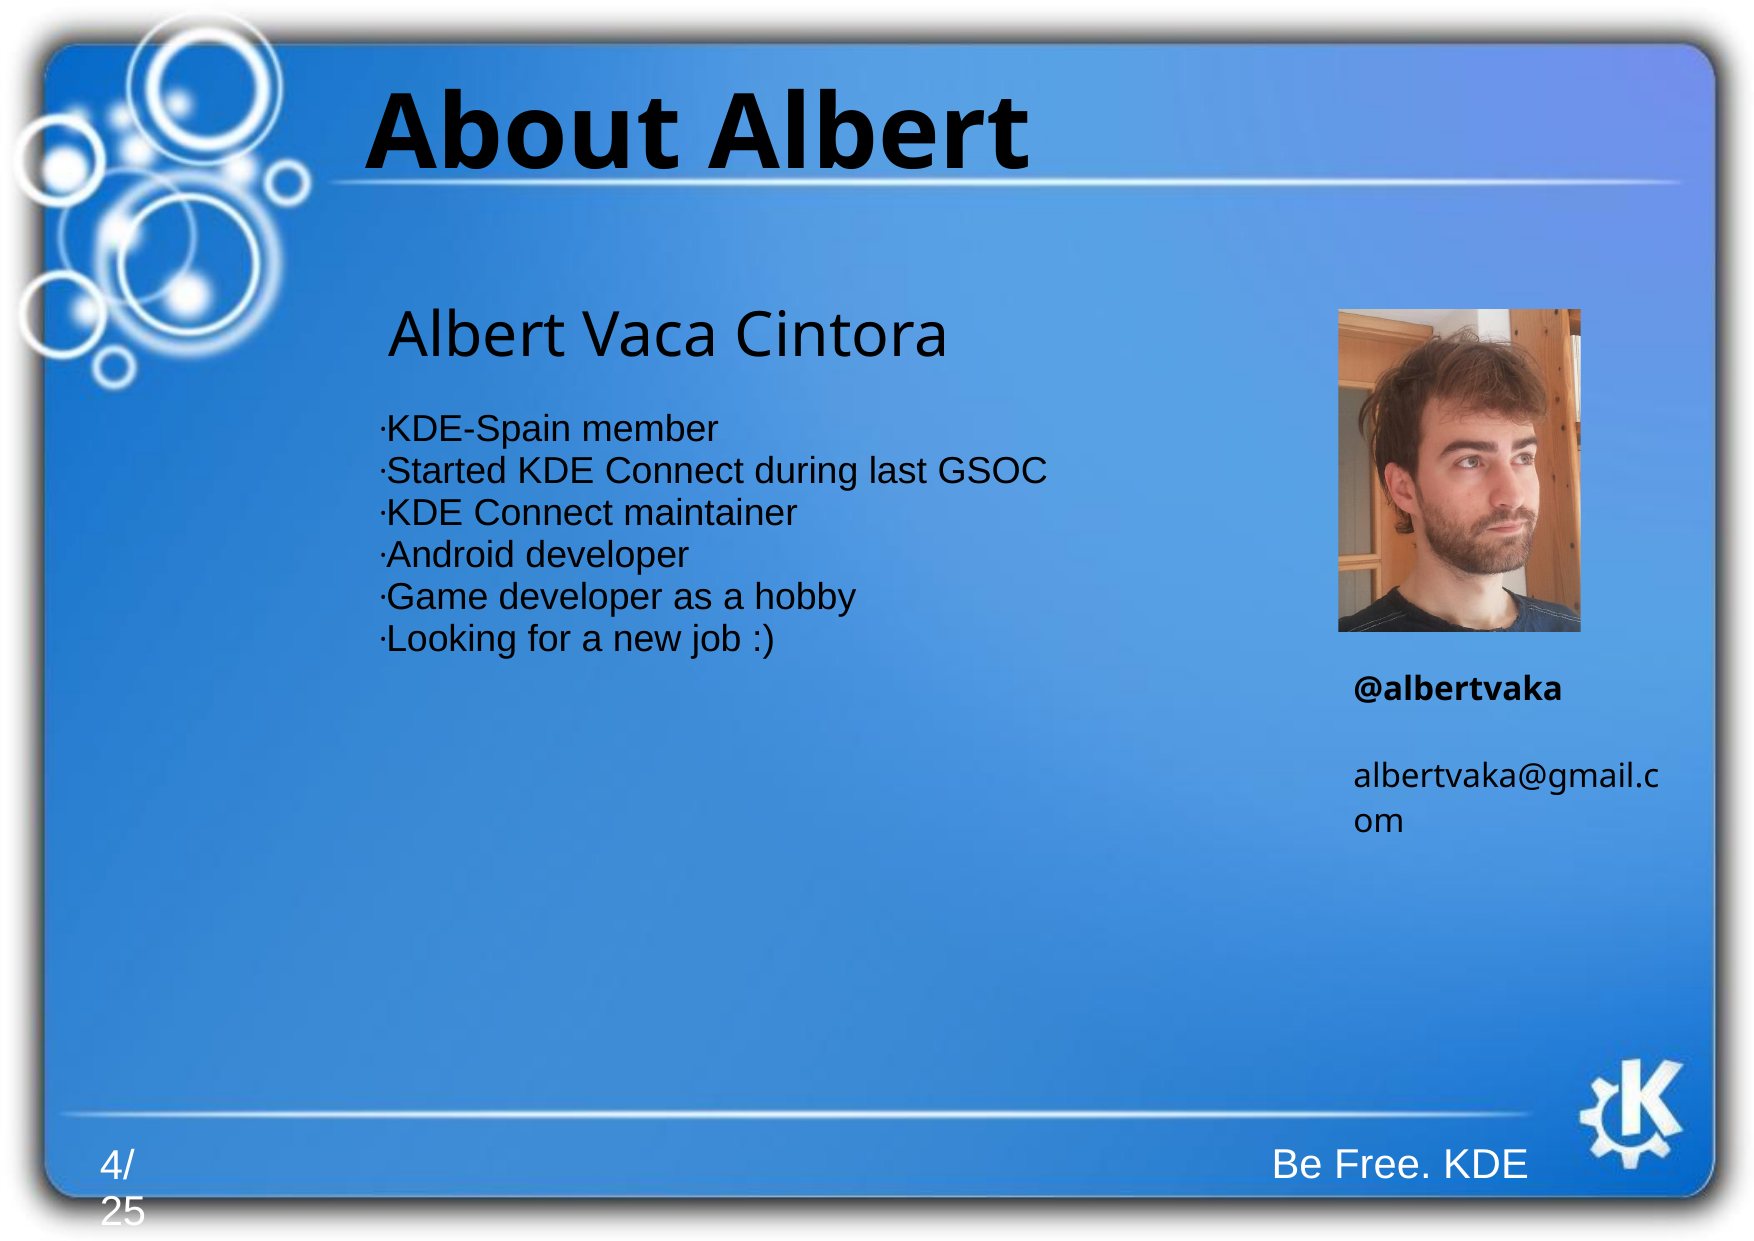

About Albert
Albert Vaca Cintora
KDE-Spain member
Started KDE Connect during last GSOC
KDE Connect maintainer
Android developer
Game developer as a hobby
Looking for a new job :)
@albertvaka
albertvaka@gmail.com